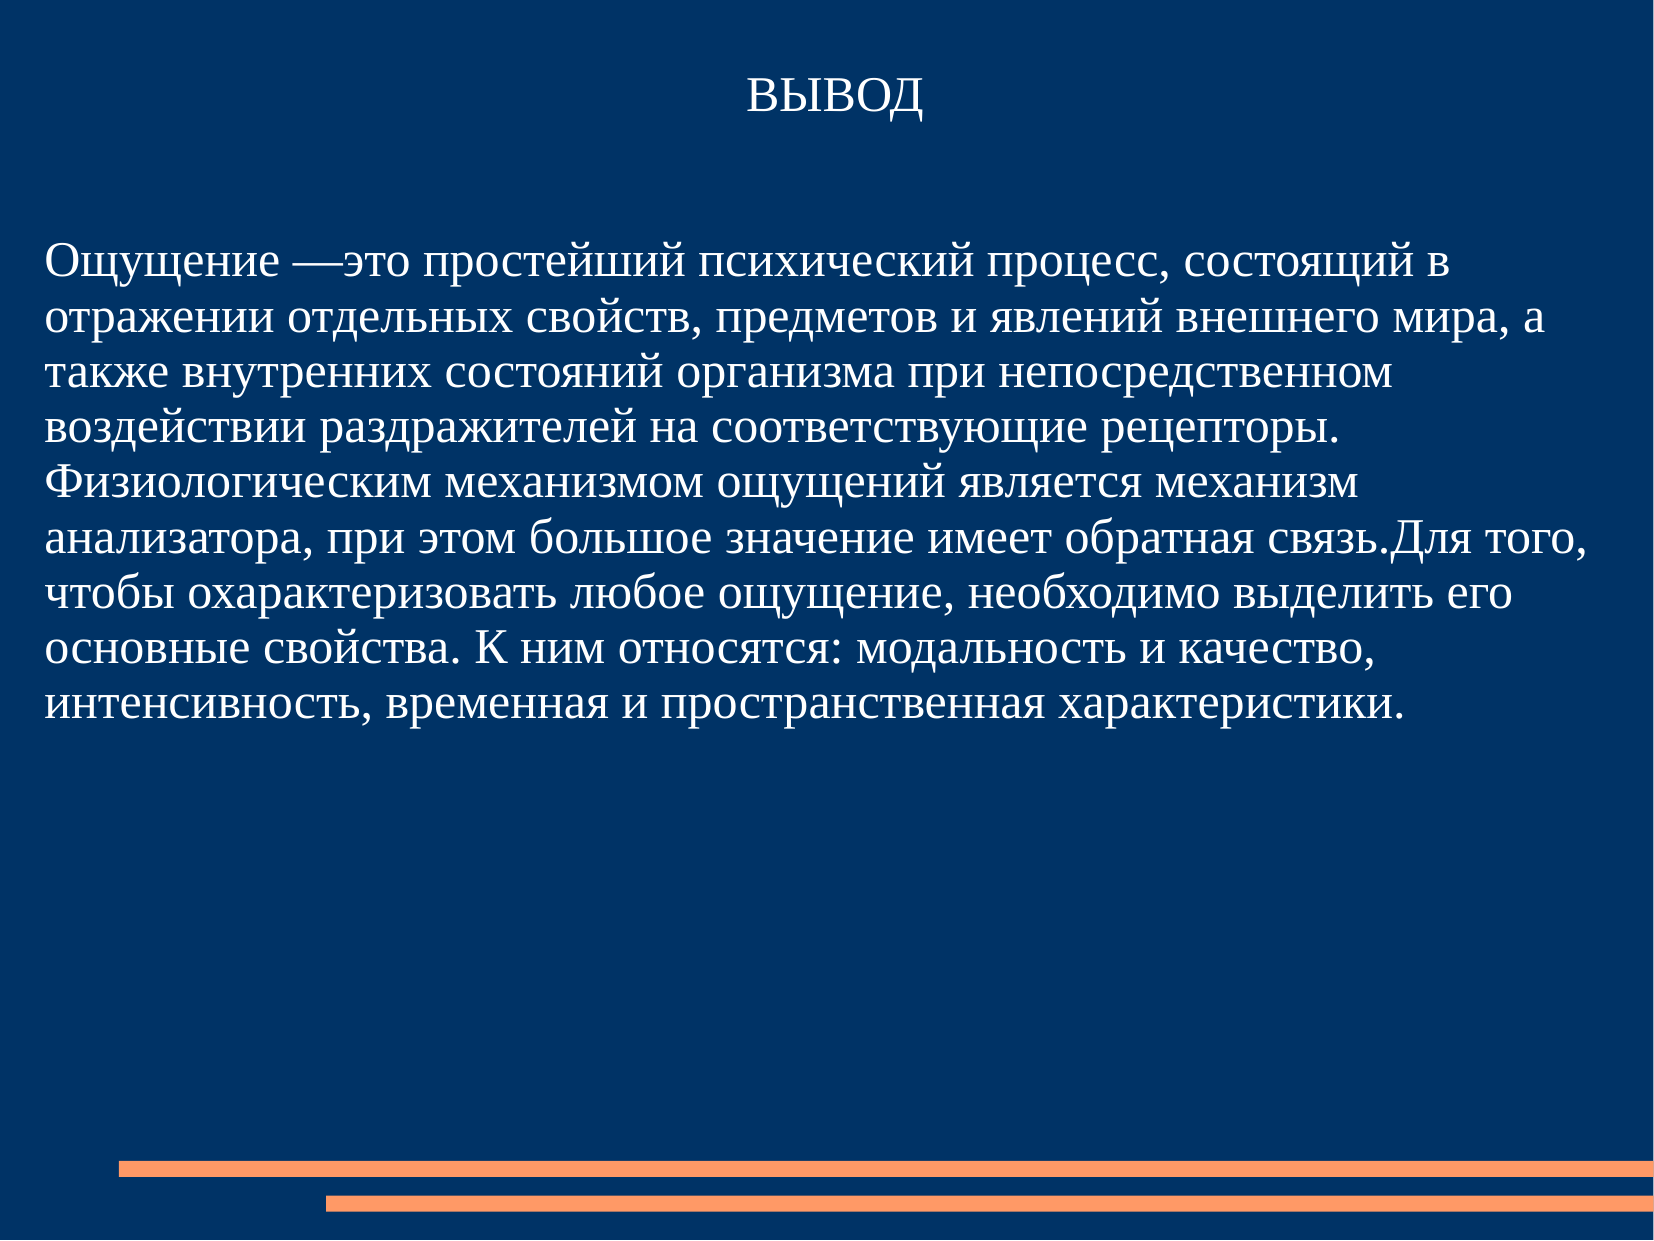

ВЫВОД
Ощущение —это простейший психический процесс, состоящий в отражении отдельных свойств, предметов и явлений внешнего мира, а также внутренних состояний организма при непосредственном воздействии раздражителей на соответствующие рецепторы. Физиологическим механизмом ощущений является механизм анализатора, при этом большое значение имеет обратная связь.Для того, чтобы охарактеризовать любое ощущение, необходимо выделить его основные свойства. К ним относятся: модальность и качество, интенсивность, временная и пространственная характеристики.